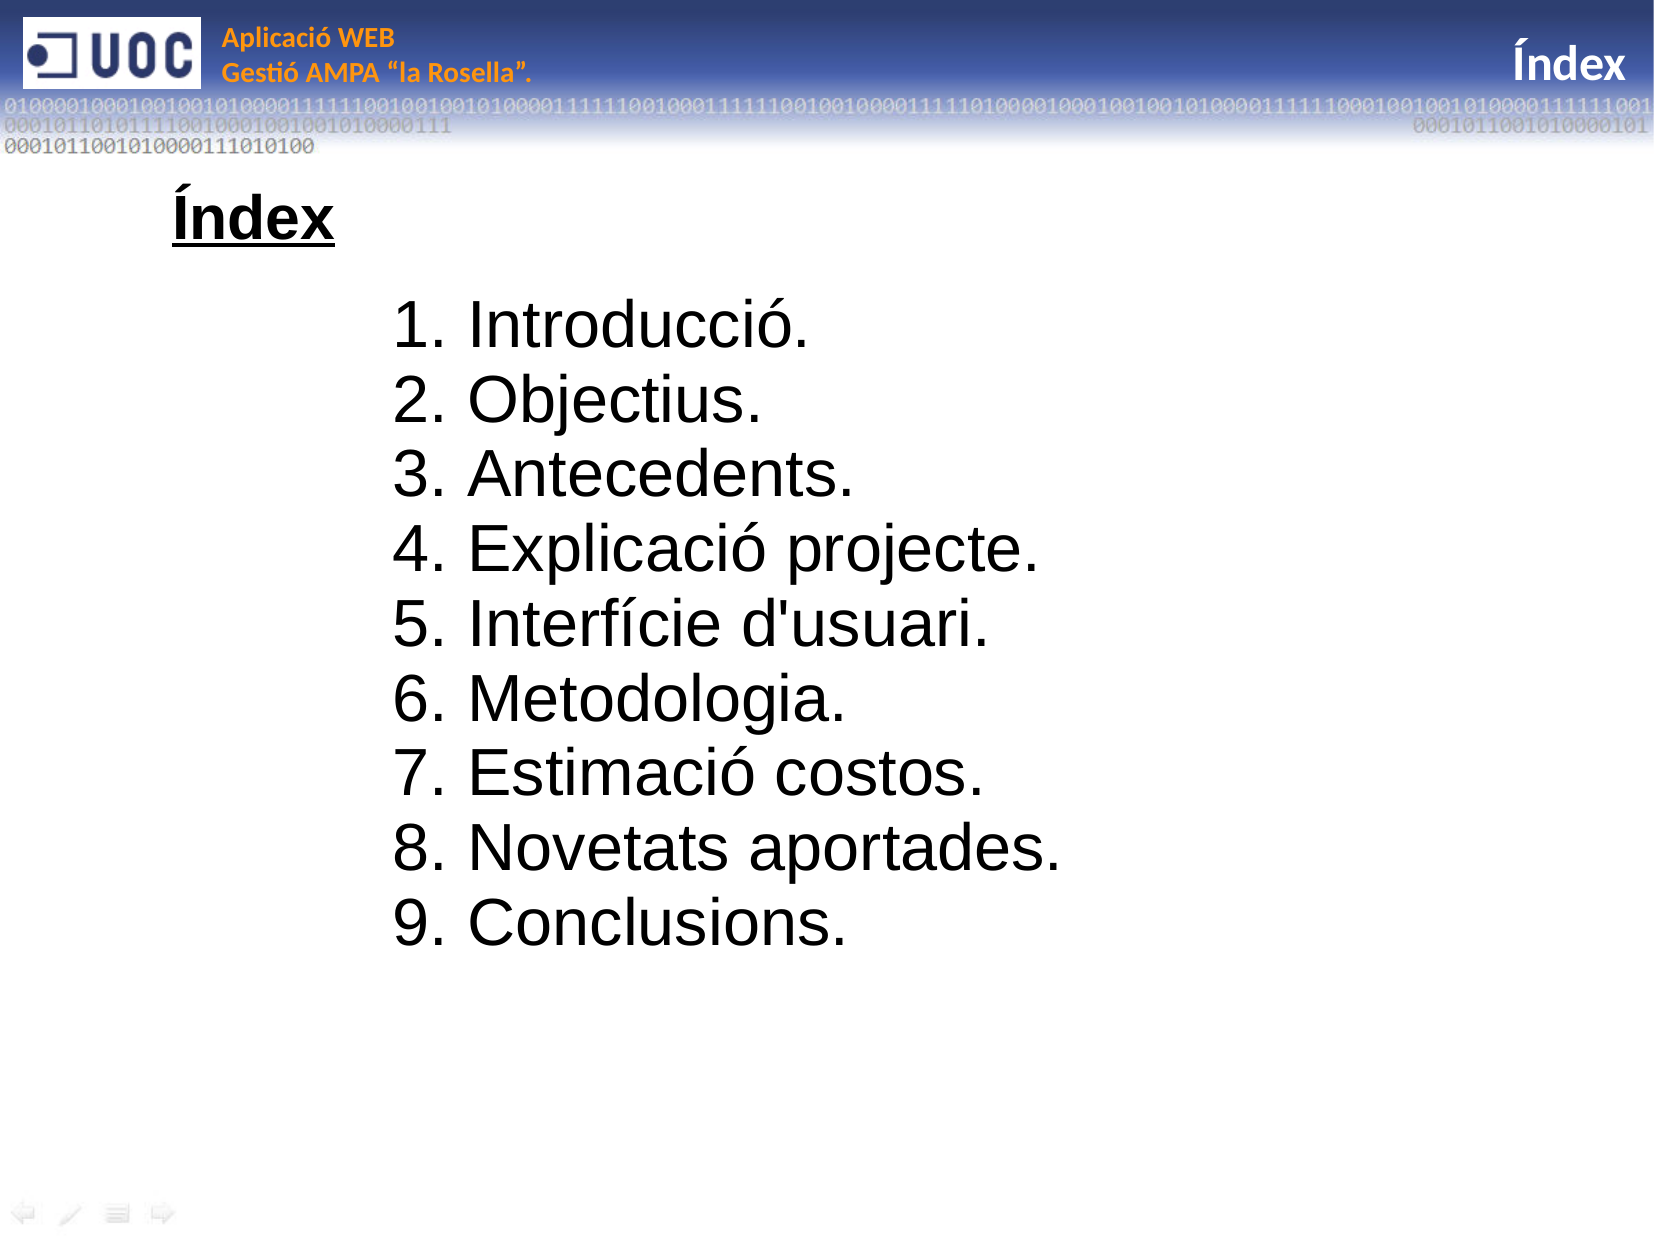

Aplicació WEB
Gestió AMPA “la Rosella”.
Índex
Índex
 Introducció.
 Objectius.
 Antecedents.
 Explicació projecte.
 Interfície d'usuari.
 Metodologia.
 Estimació costos.
 Novetats aportades.
 Conclusions.